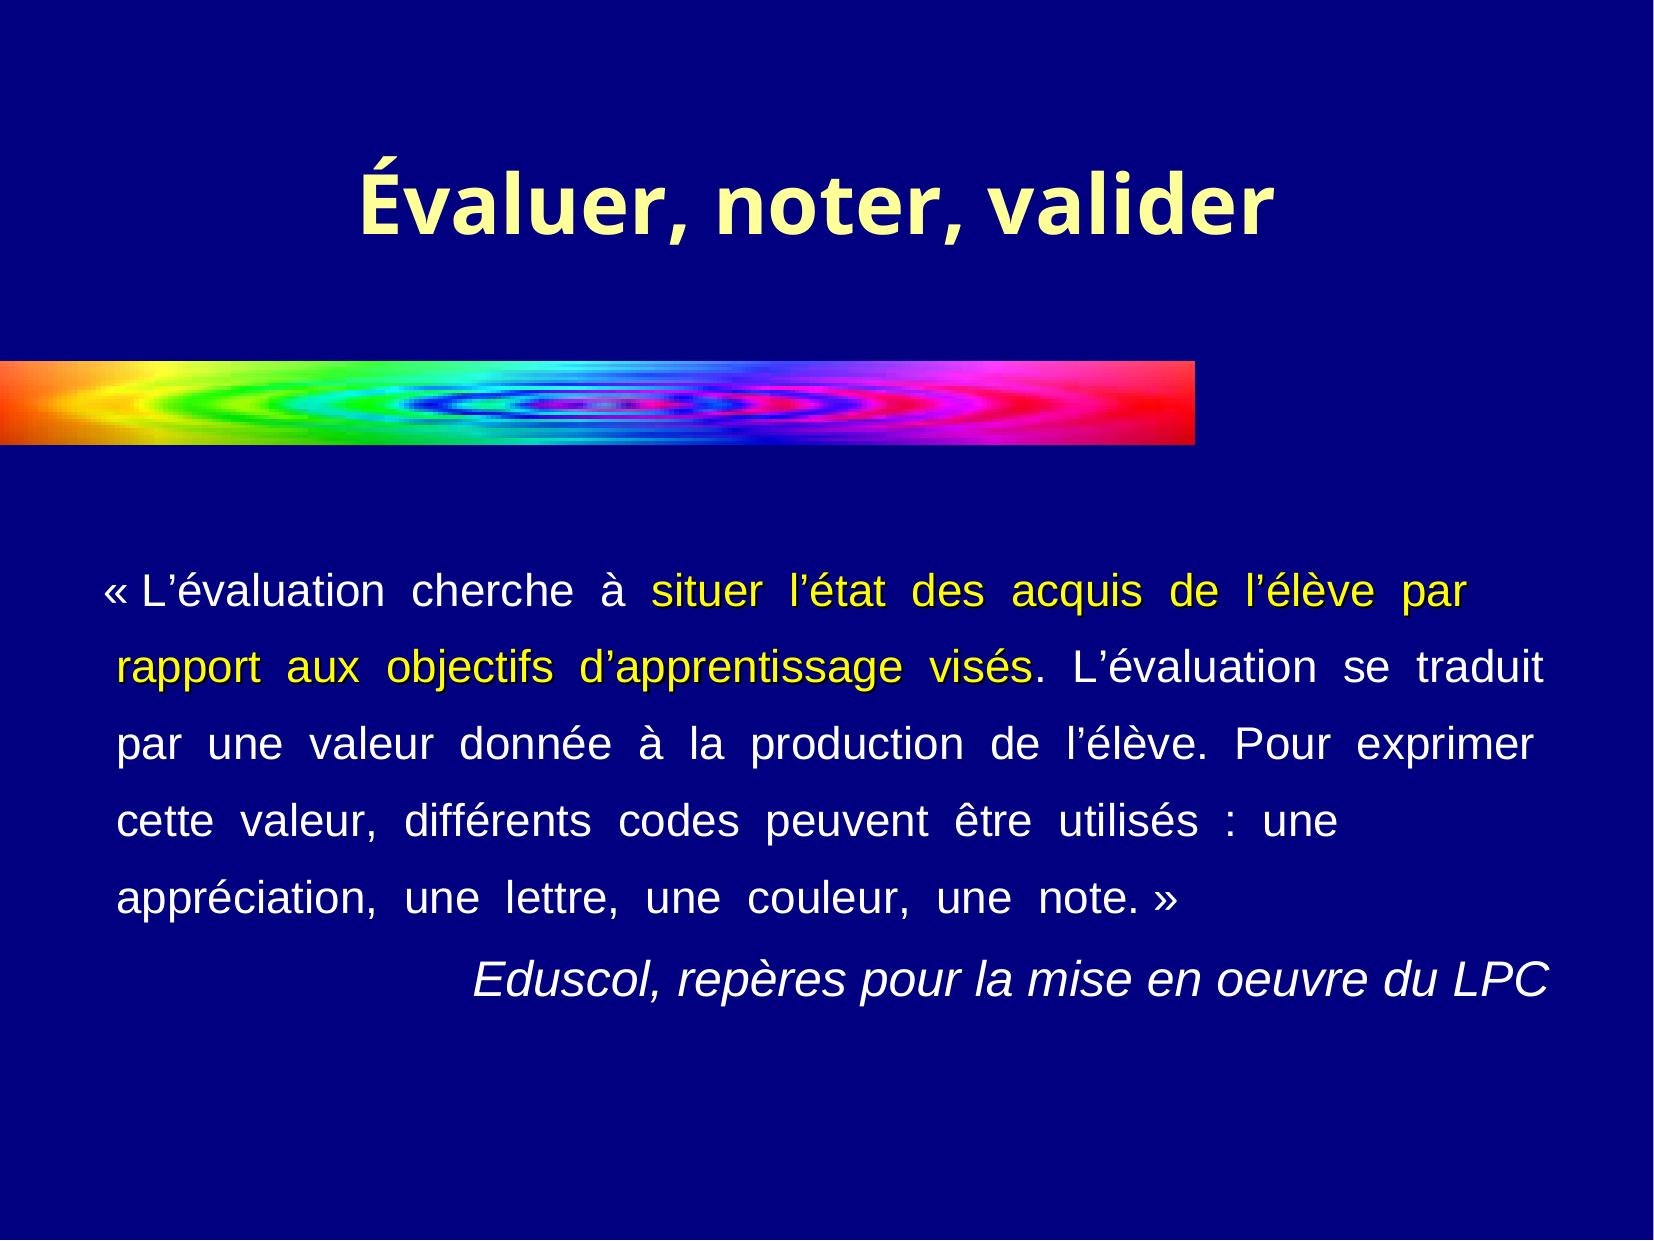

# Évaluer, noter, valider
« L’évaluation  cherche  à  situer  l’état  des  acquis  de  l’élève  par  rapport  aux  objectifs  d’apprentissage  visés.  L’évaluation  se  traduit  par  une  valeur  donnée  à  la  production  de  l’élève.  Pour  exprimer  cette  valeur,  différents  codes  peuvent  être  utilisés  :  une  appréciation,  une  lettre,  une  couleur,  une  note. »
Eduscol, repères pour la mise en oeuvre du LPC